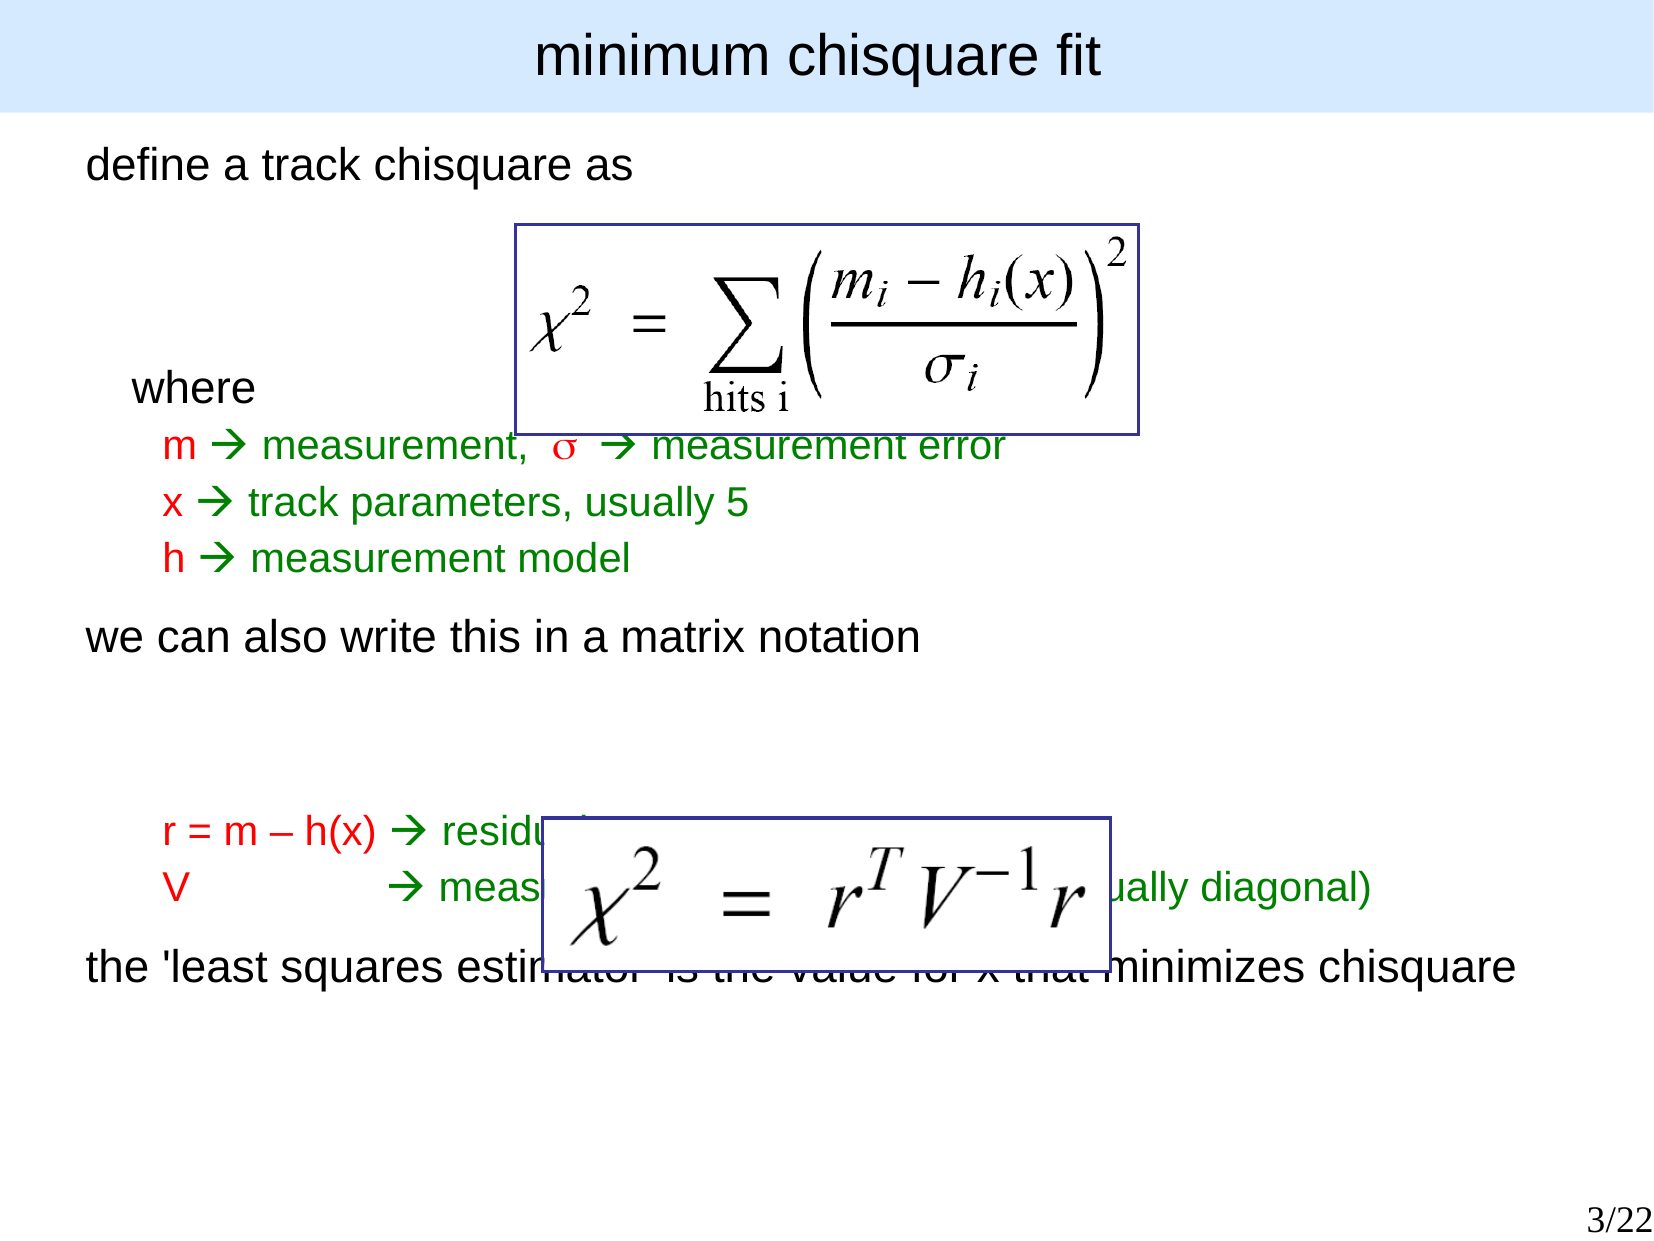

# minimum chisquare fit
define a track chisquare as
 where
m  measurement,   measurement error
x  track parameters, usually 5
h  measurement model
we can also write this in a matrix notation
r = m – h(x)  residual vector
V  measurement covariance matrix (usually diagonal)
the 'least squares estimator' is the value for x that minimizes chisquare
3